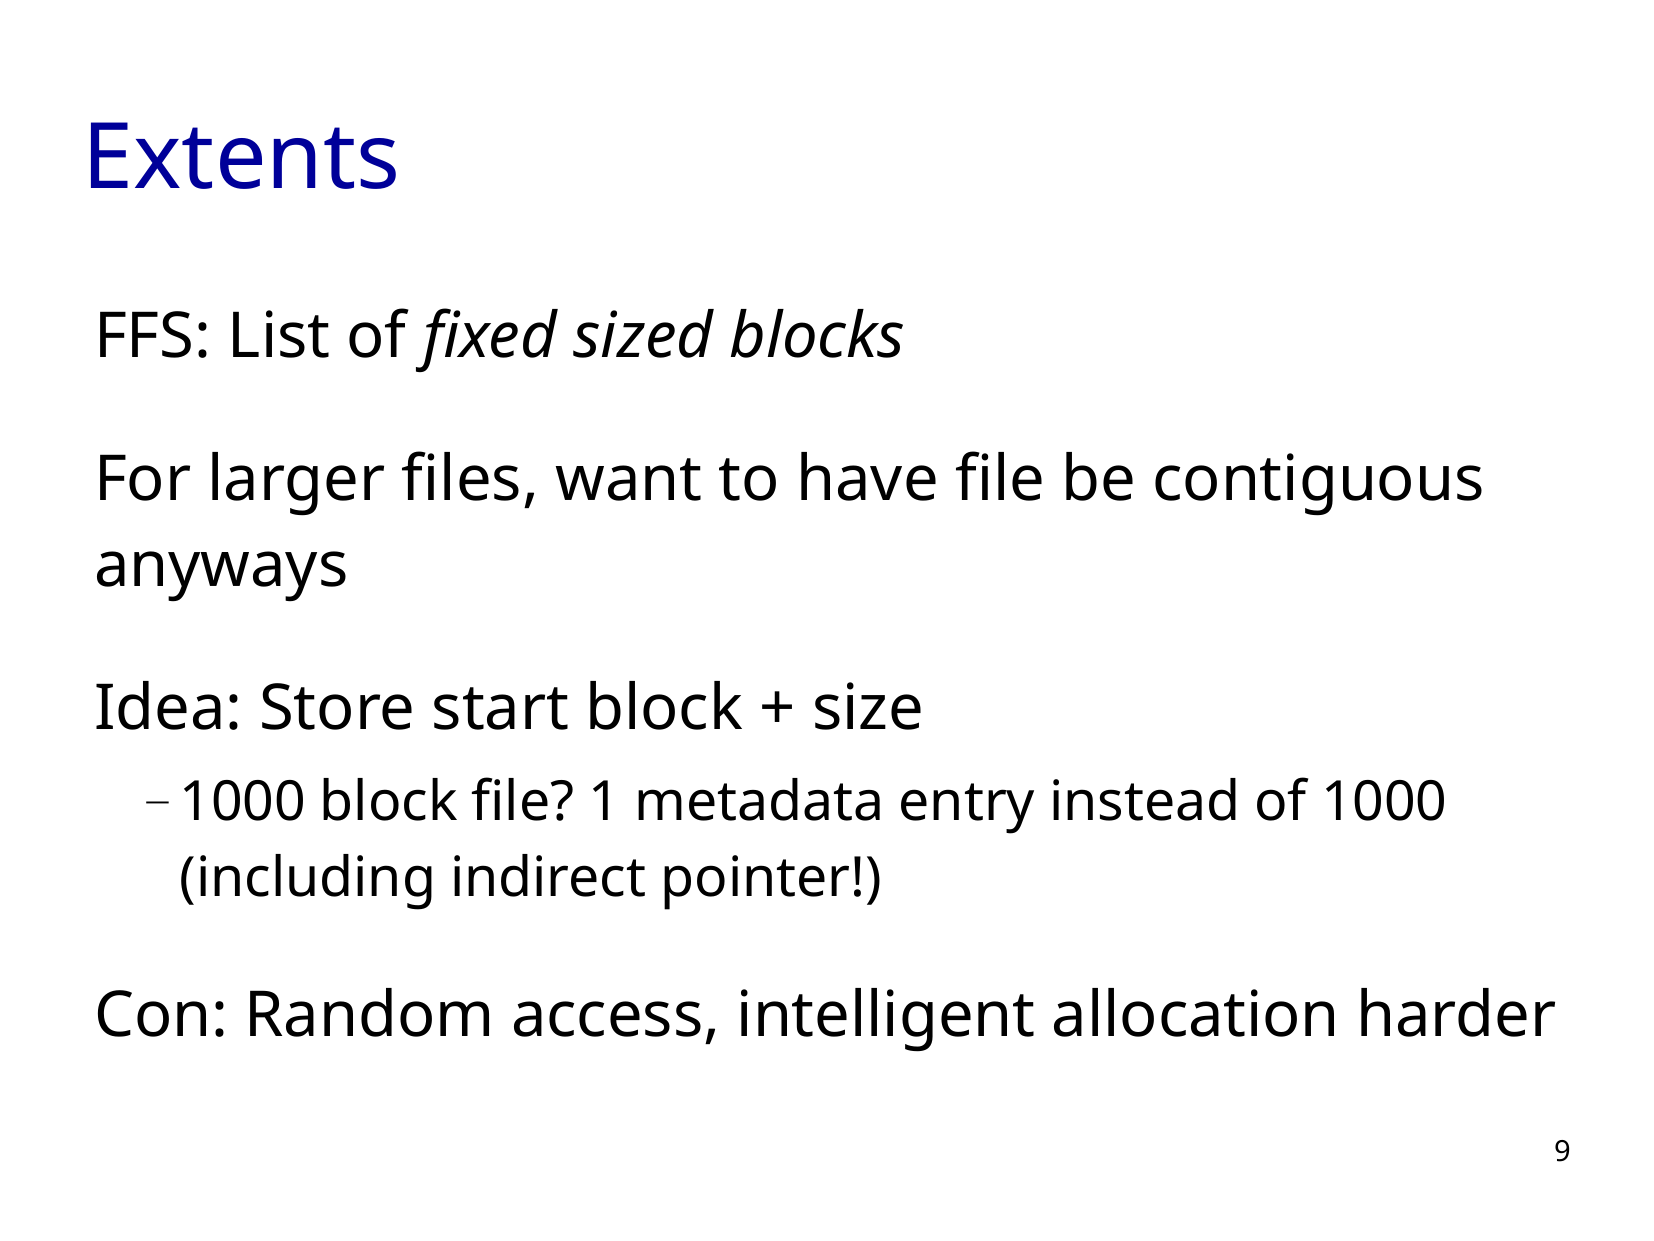

# Extents
FFS: List of fixed sized blocks
For larger files, want to have file be contiguous anyways
Idea: Store start block + size
1000 block file? 1 metadata entry instead of 1000 (including indirect pointer!)
Con: Random access, intelligent allocation harder
9